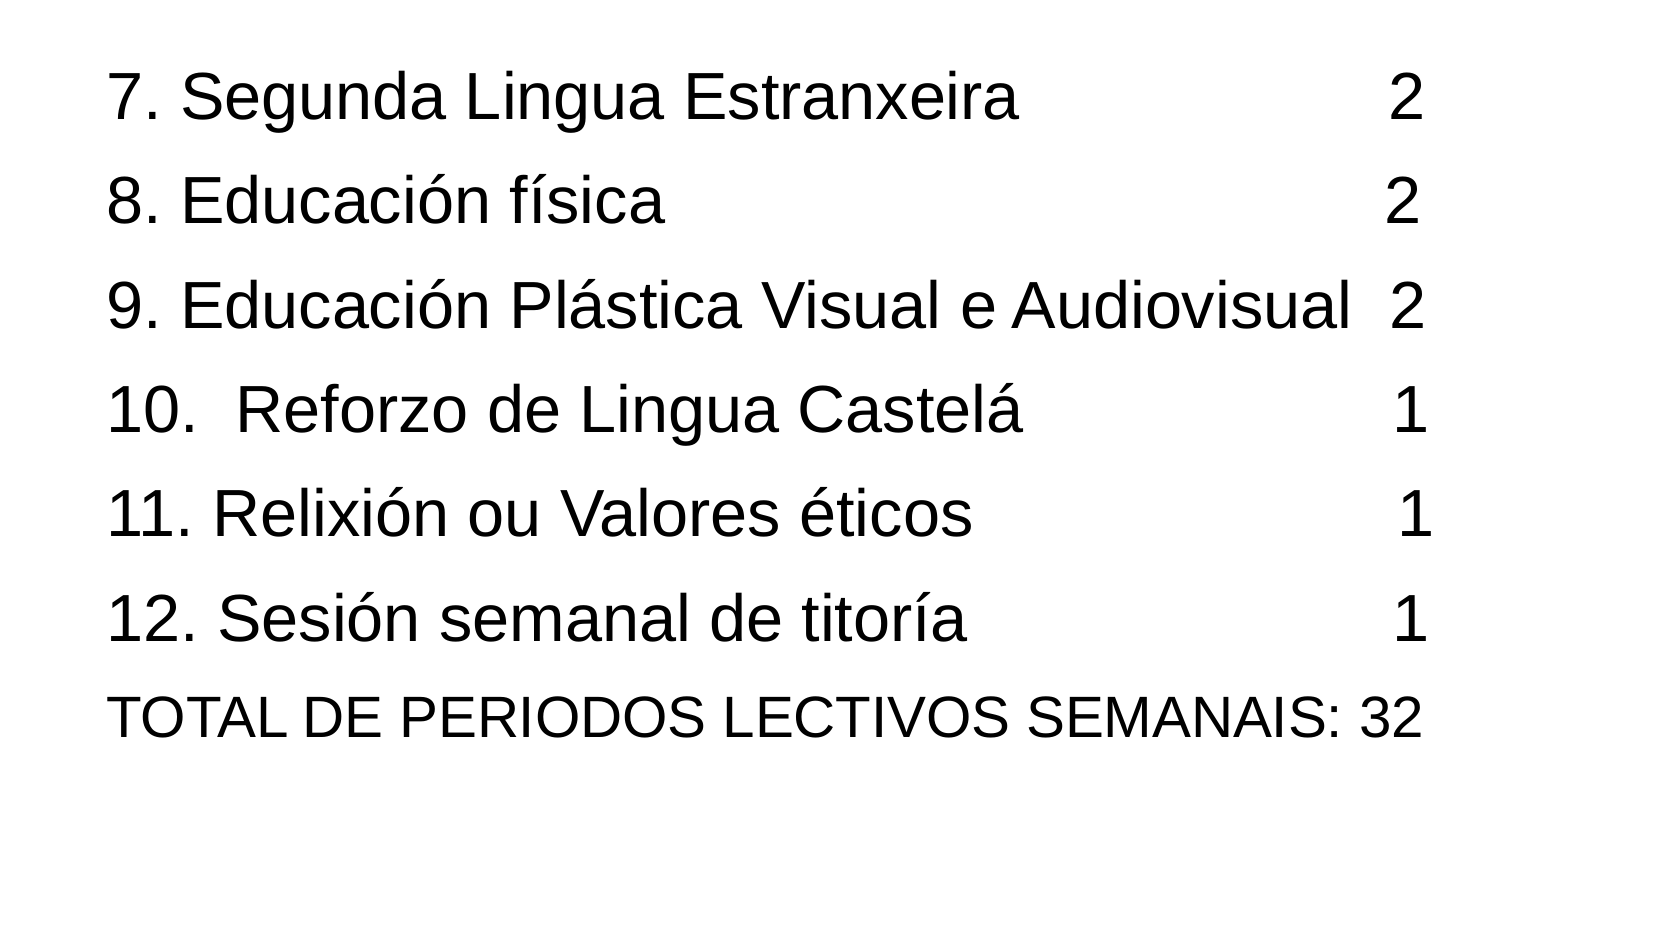

#
7. Segunda Lingua Estranxeira 2
8. Educación física 2
9. Educación Plástica Visual e Audiovisual 2
10. Reforzo de Lingua Castelá 1
11. Relixión ou Valores éticos 1
12. Sesión semanal de titoría 1
TOTAL DE PERIODOS LECTIVOS SEMANAIS: 32